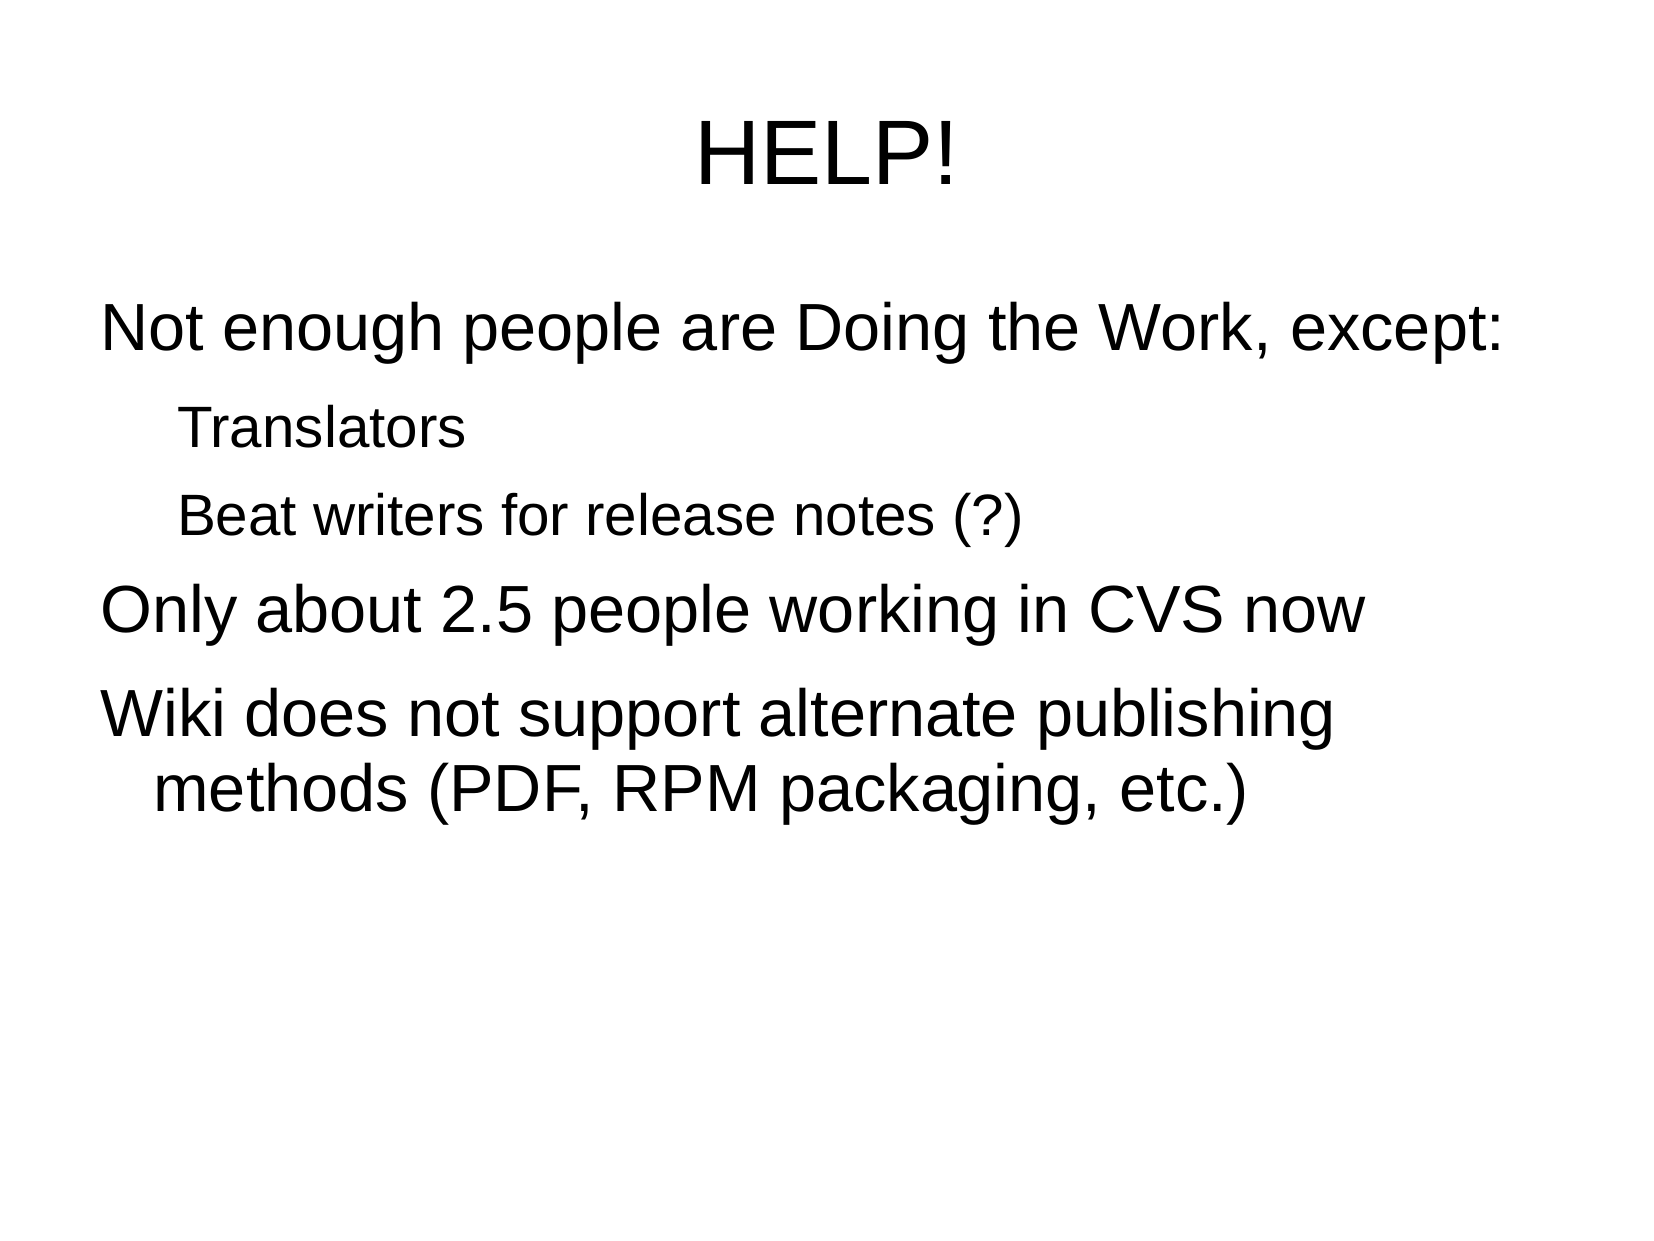

# HELP!
Not enough people are Doing the Work, except:
Translators
Beat writers for release notes (?)
Only about 2.5 people working in CVS now
Wiki does not support alternate publishing methods (PDF, RPM packaging, etc.)